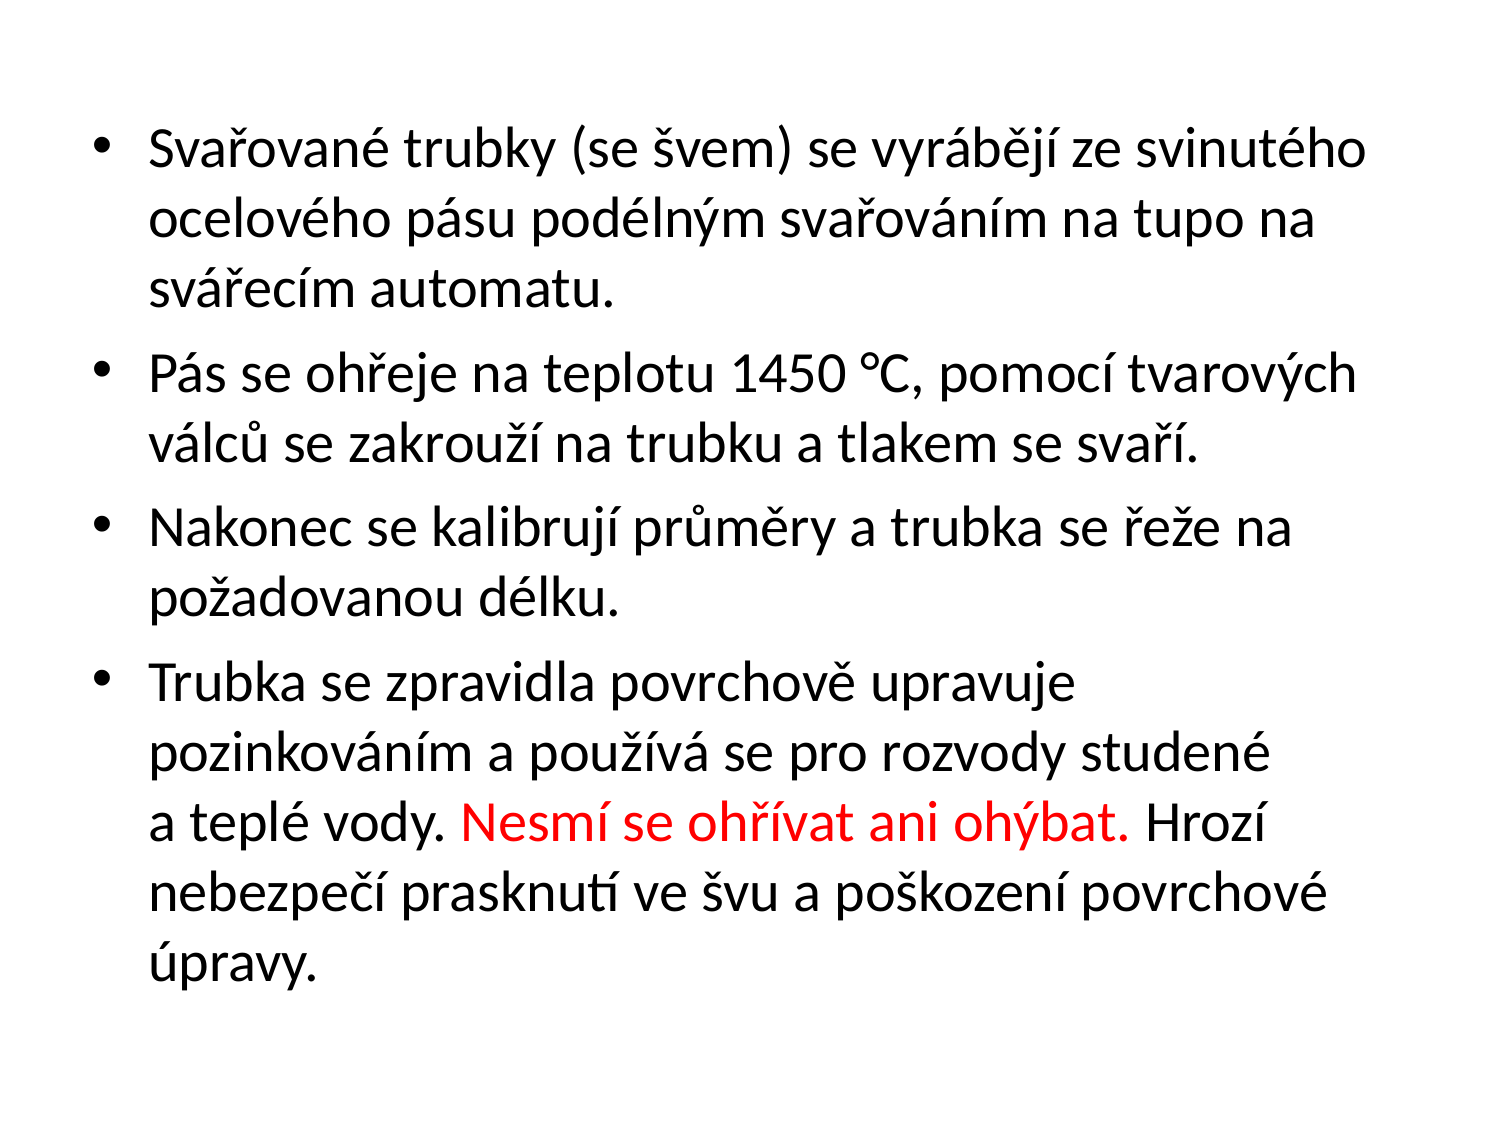

#
Svařované trubky (se švem) se vyrábějí ze svinutého ocelového pásu podélným svařováním na tupo na svářecím automatu.
Pás se ohřeje na teplotu 1450 °C, pomocí tvarových válců se zakrouží na trubku a tlakem se svaří.
Nakonec se kalibrují průměry a trubka se řeže na požadovanou délku.
Trubka se zpravidla povrchově upravuje pozinkováním a používá se pro rozvody studené
a teplé vody. Nesmí se ohřívat ani ohýbat. Hrozí nebezpečí prasknutí ve švu a poškození povrchové úpravy.